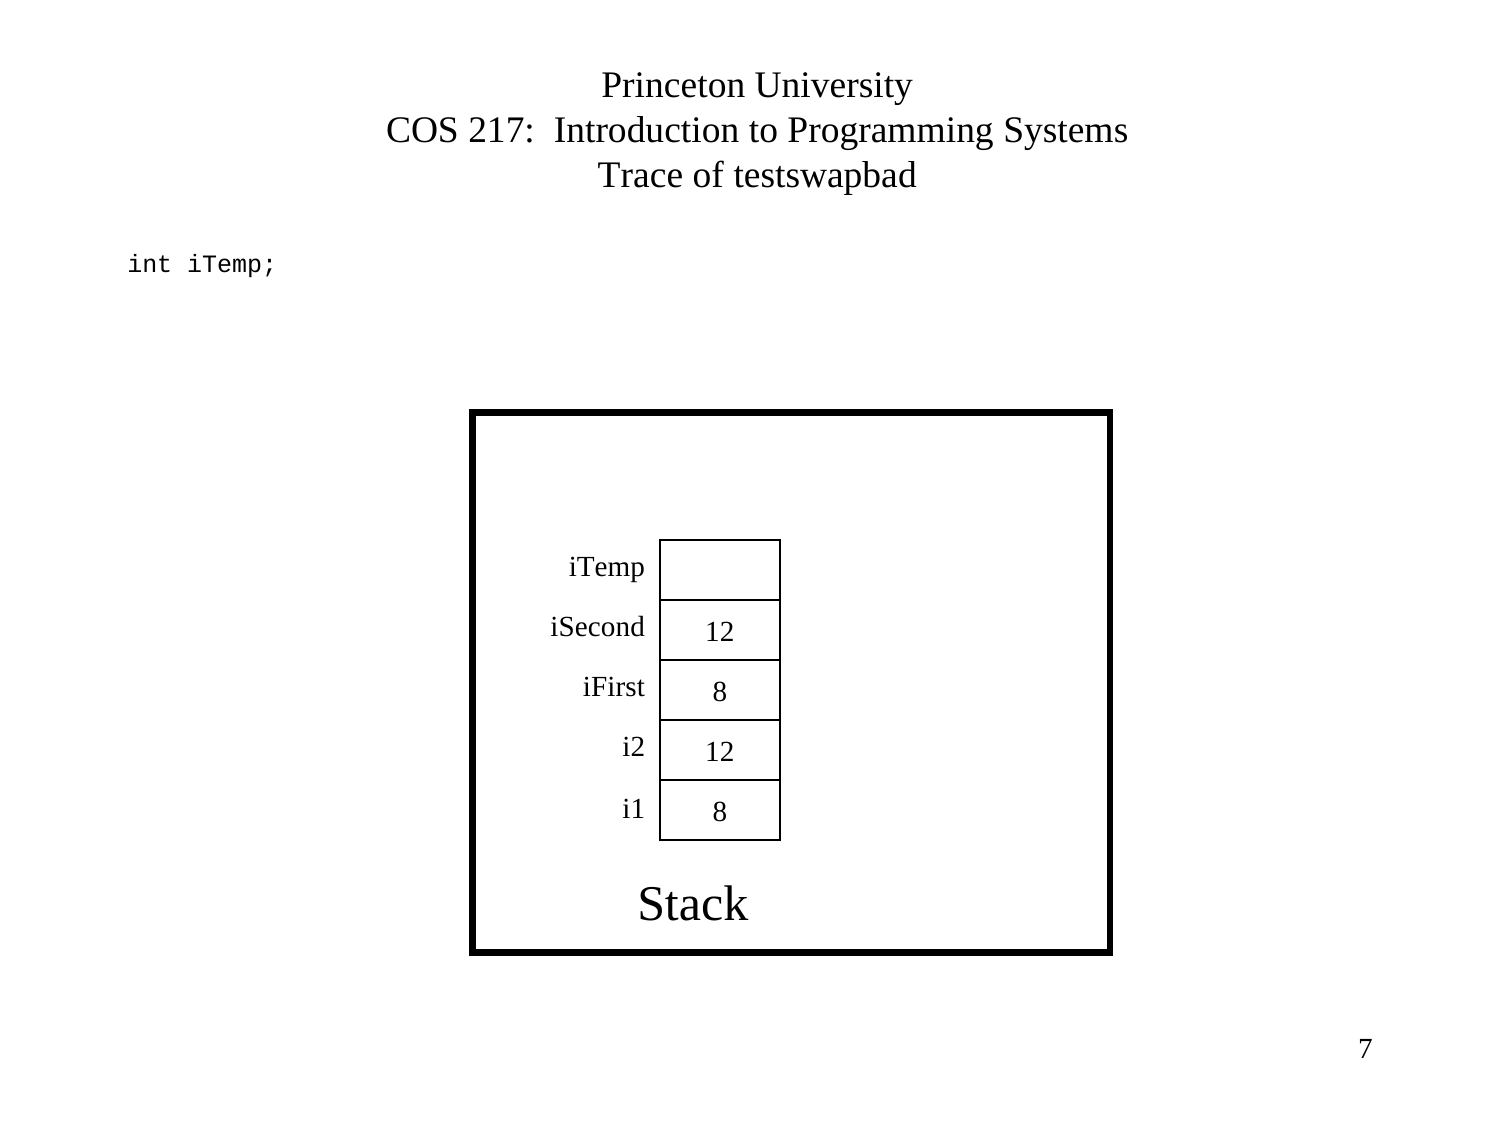

Princeton University
COS 217: Introduction to Programming Systems
Trace of testswapbad
int iTemp;
iTemp
iSecond
12
iFirst
8
i2
12
8
i1
Stack
7